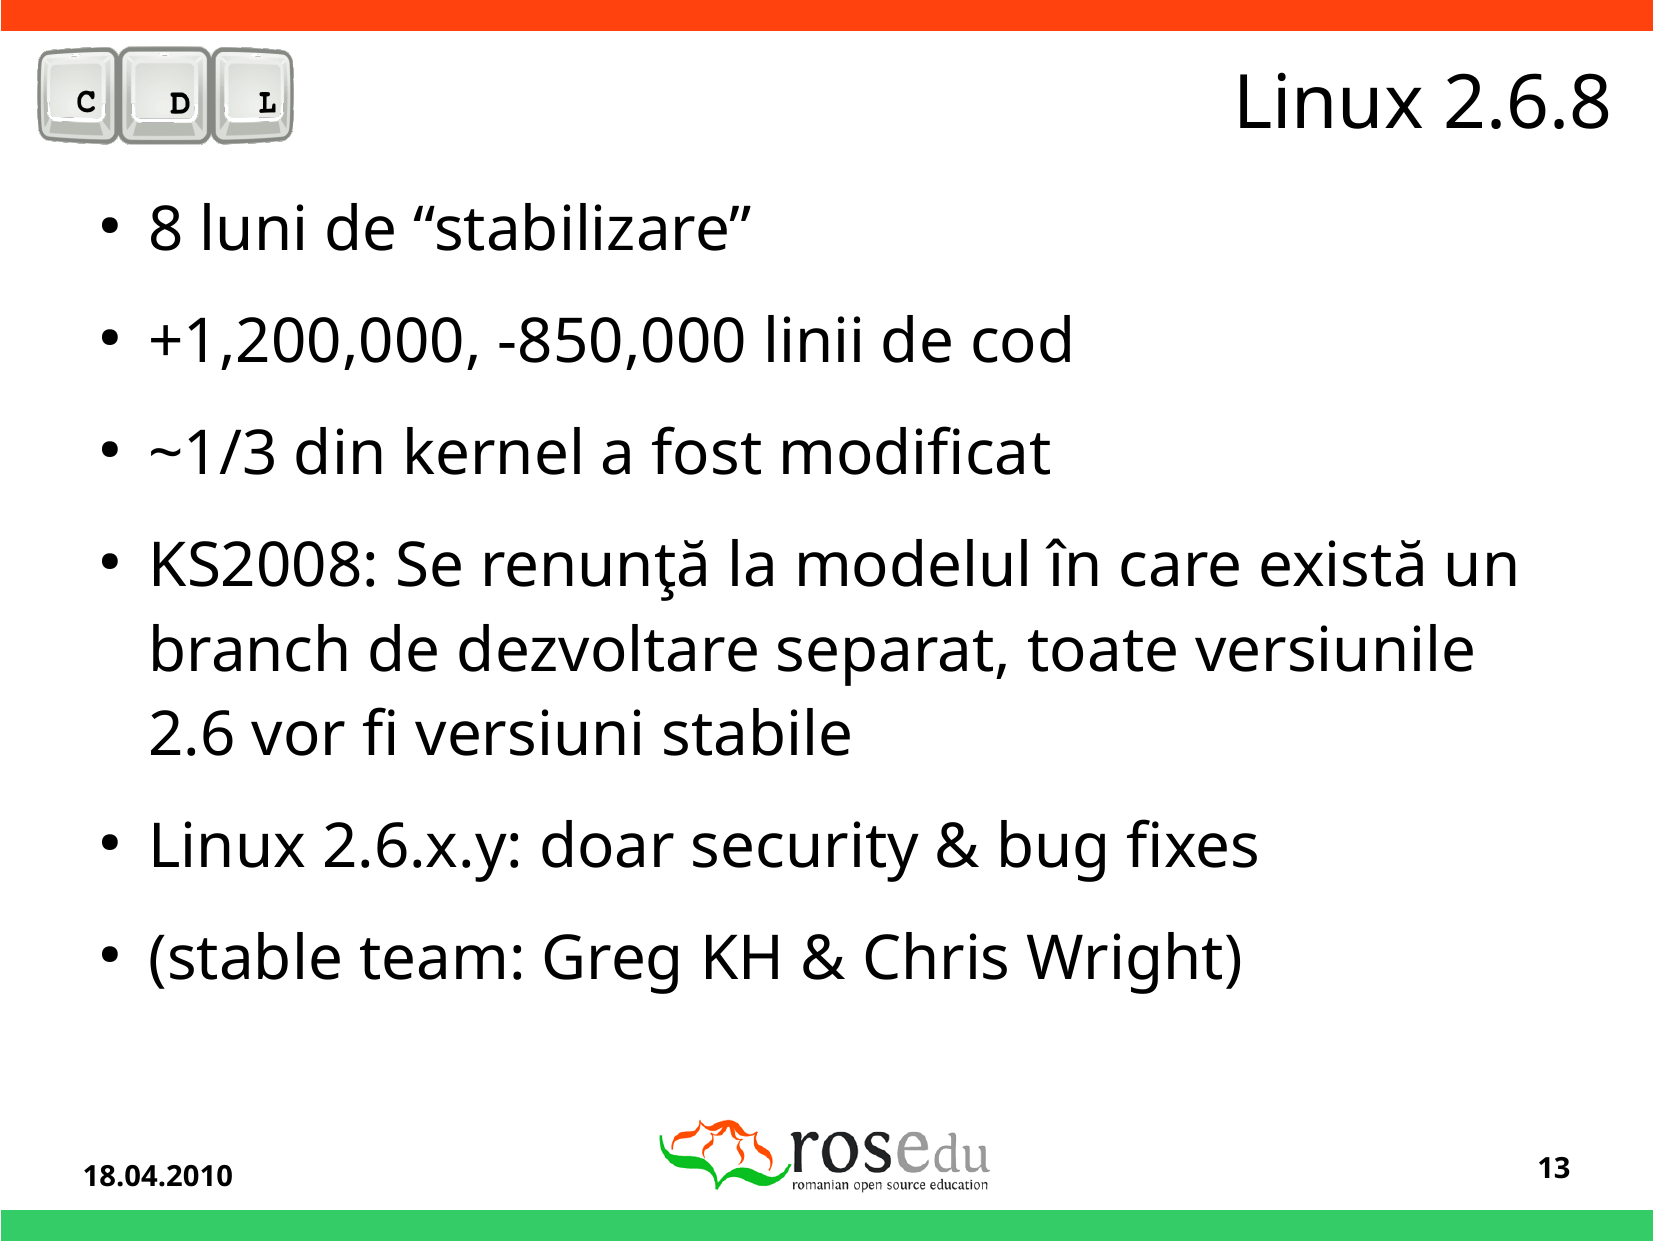

# Linux 2.6.8
8 luni de “stabilizare”
+1,200,000, -850,000 linii de cod
~1/3 din kernel a fost modificat
KS2008: Se renunţă la modelul în care există un branch de dezvoltare separat, toate versiunile 2.6 vor fi versiuni stabile
Linux 2.6.x.y: doar security & bug fixes
(stable team: Greg KH & Chris Wright)
13
18.04.2010